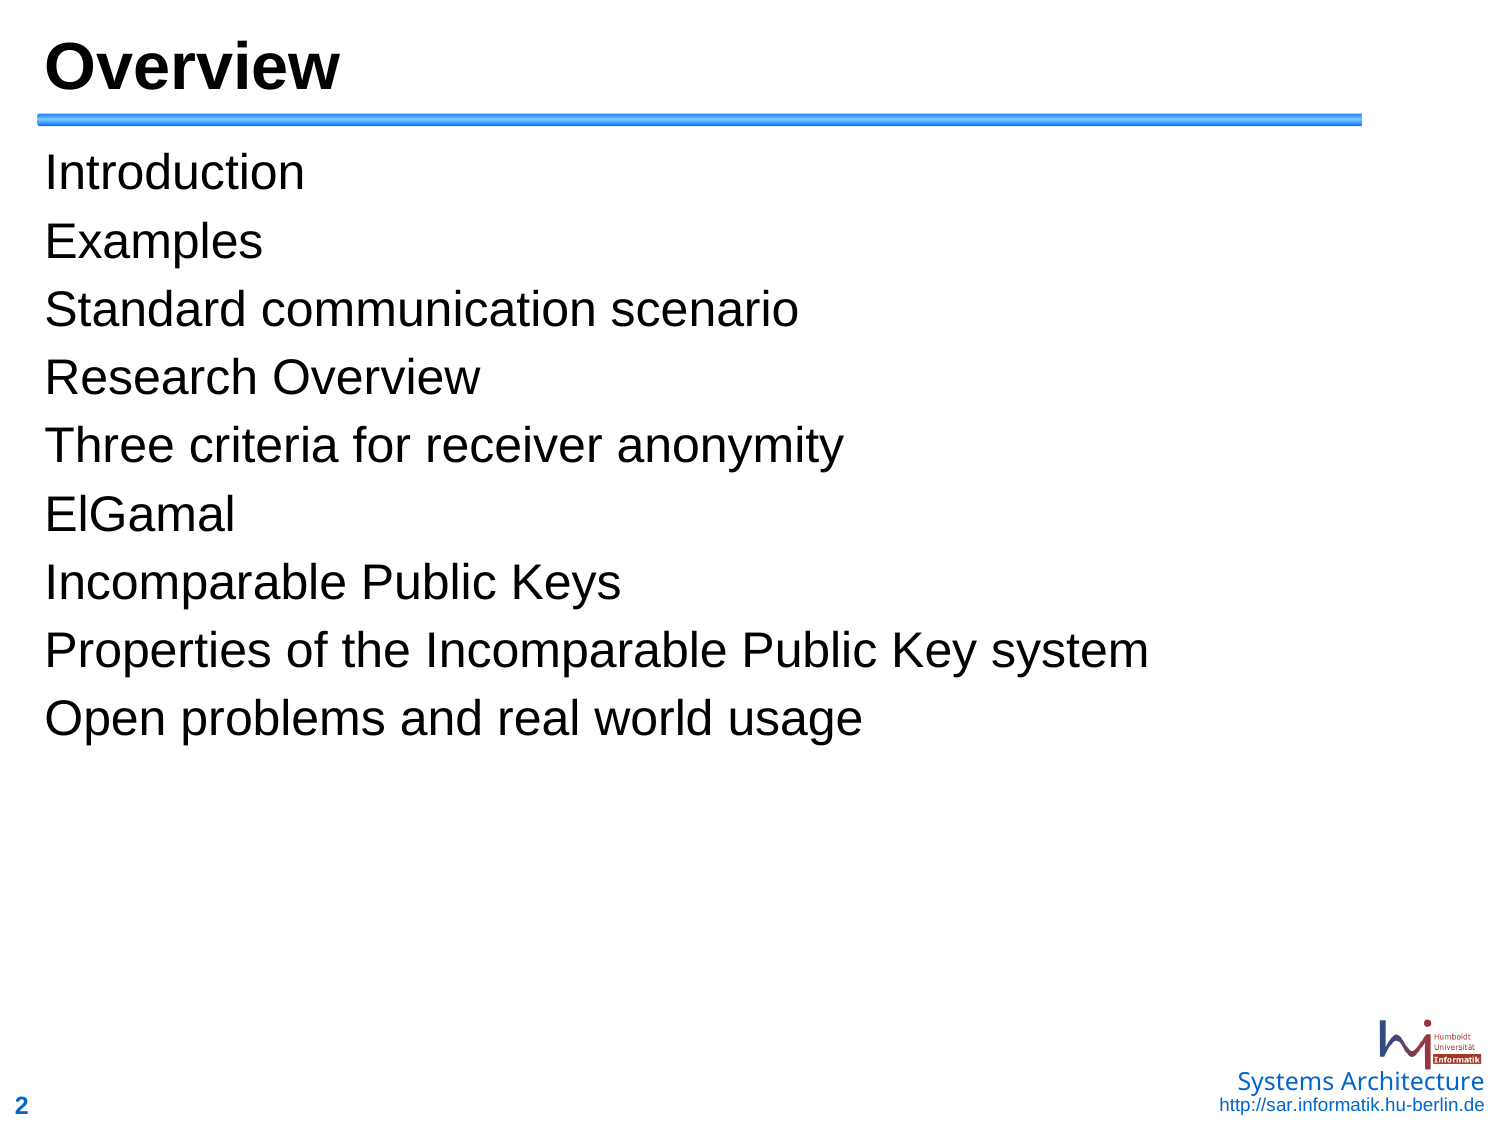

# Overview
Introduction
Examples
Standard communication scenario
Research Overview
Three criteria for receiver anonymity
ElGamal
Incomparable Public Keys
Properties of the Incomparable Public Key system
Open problems and real world usage